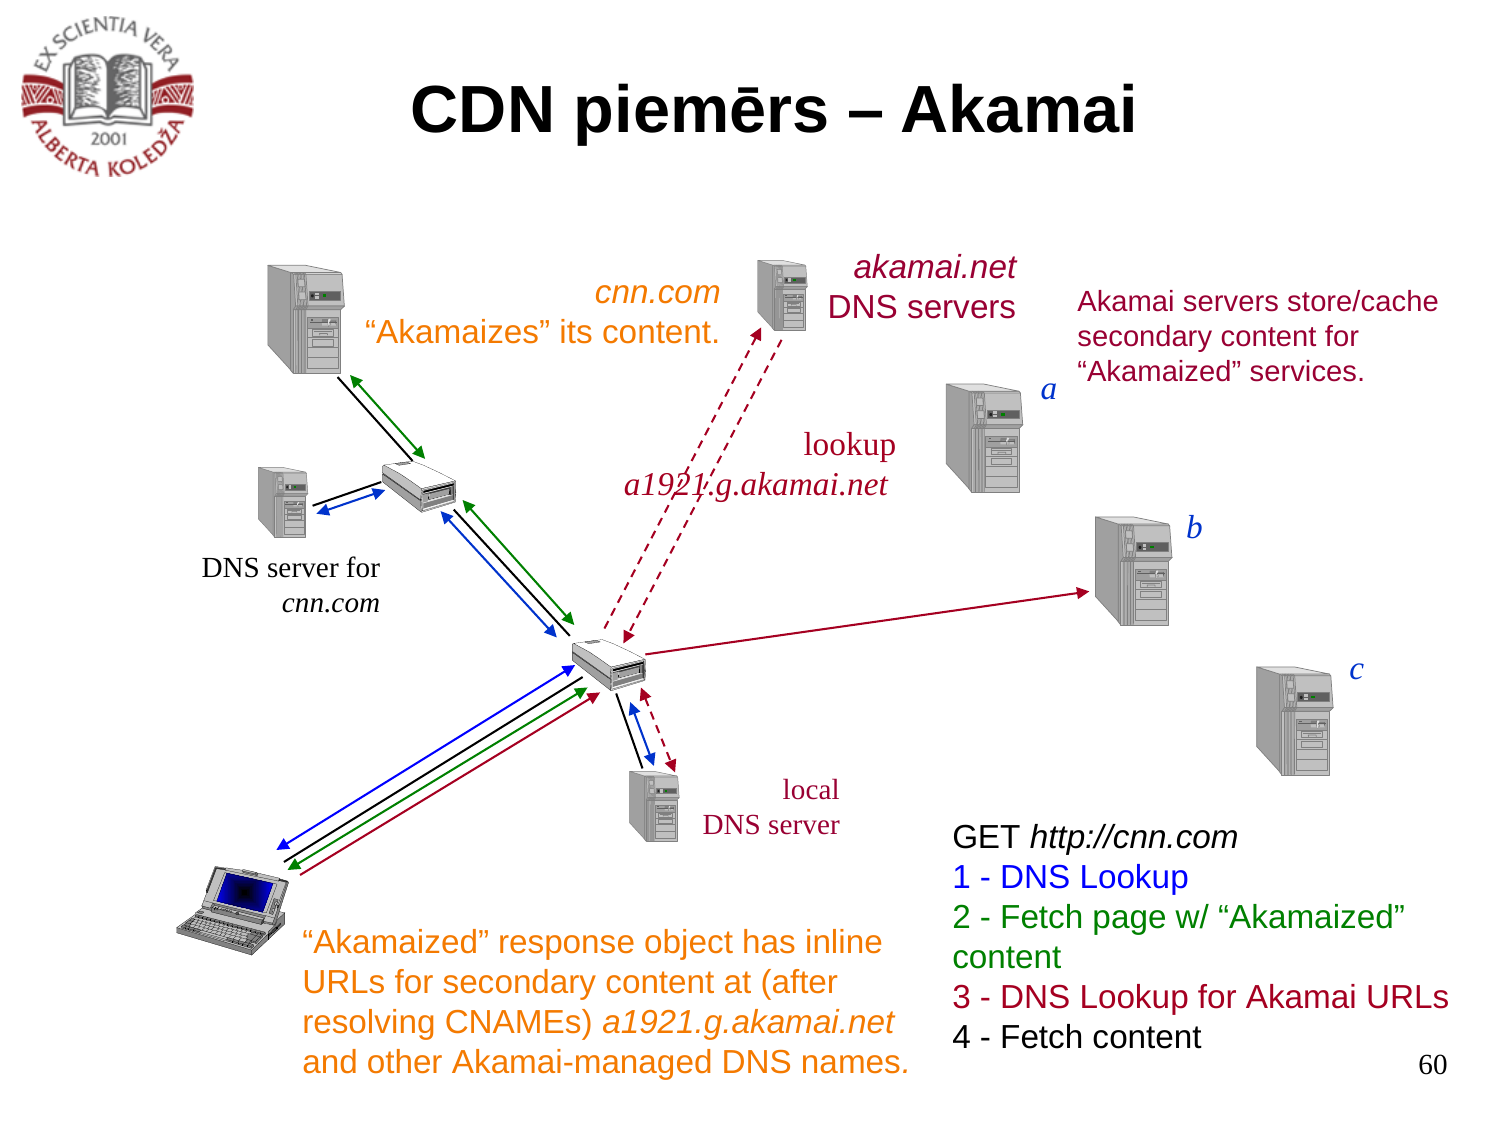

# CDN piemērs – Akamai
akamai.net
DNS servers
cnn.com
“Akamaizes” its content.
Akamai servers store/cache secondary content for “Akamaized” services.
lookup a1921.g.akamai.net
a
b
DNS server for
cnn.com
c
local
DNS server
GET http://cnn.com
1 - DNS Lookup
2 - Fetch page w/ “Akamaized” content
3 - DNS Lookup for Akamai URLs
4 - Fetch content
“Akamaized” response object has inline URLs for secondary content at (after resolving CNAMEs) a1921.g.akamai.net and other Akamai-managed DNS names.